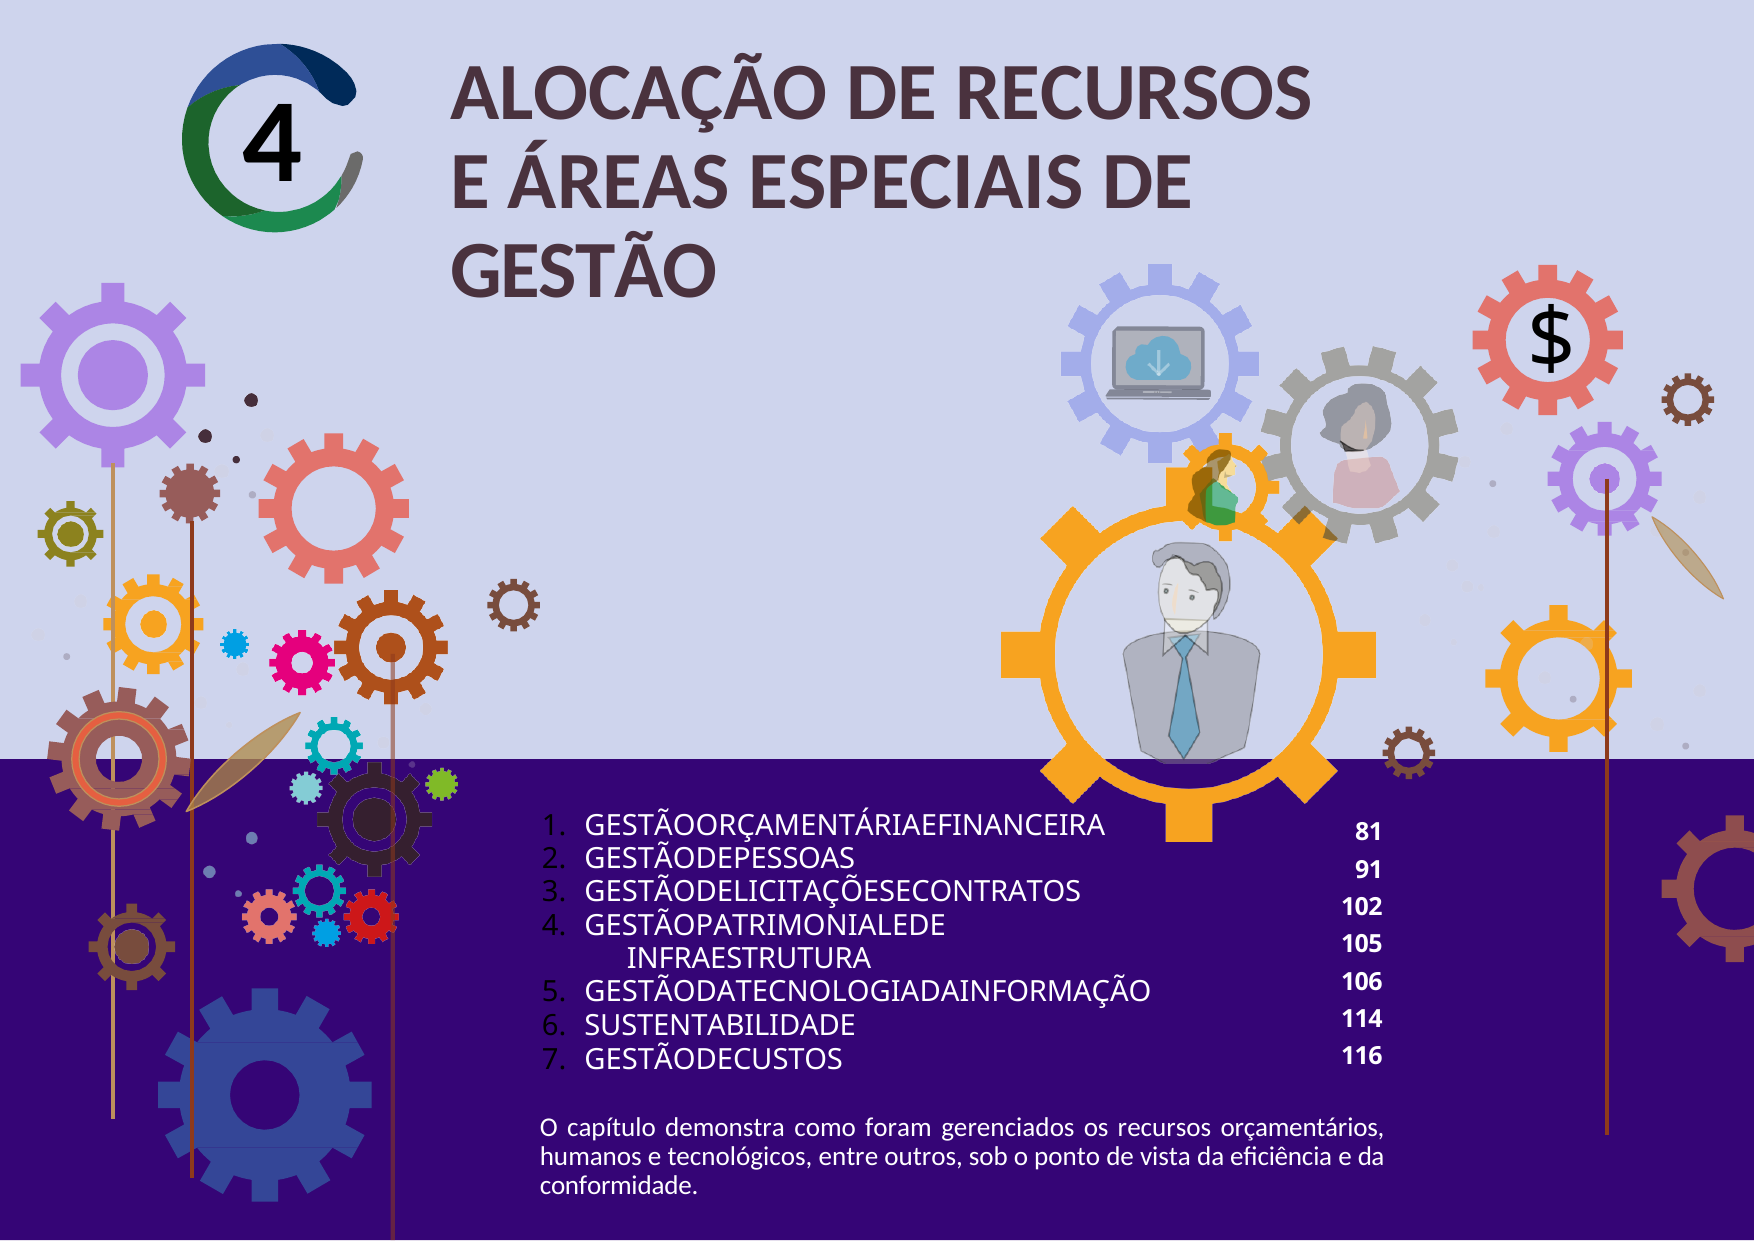

RG	4	ALOCAÇÃO DE RECURSOS E ÁREAS ESPECIAIS DE GESTÃO	80
21	CAPÍTULO
ALOCAÇÃO DE RECURSOS
E ÁREAS ESPECIAIS DE GESTÃO
4
$
GESTÃOORÇAMENTÁRIAEFINANCEIRA
GESTÃODEPESSOAS
GESTÃODELICITAÇÕESECONTRATOS
GESTÃOPATRIMONIALEDEINFRAESTRUTURA
GESTÃODATECNOLOGIADAINFORMAÇÃO
SUSTENTABILIDADE
GESTÃODECUSTOS
81
91
102
105
106
114
116
O capítulo demonstra como foram gerenciados os recursos orçamentários, humanos e tecnológicos, entre outros, sob o ponto de vista da eficiência e da conformidade.